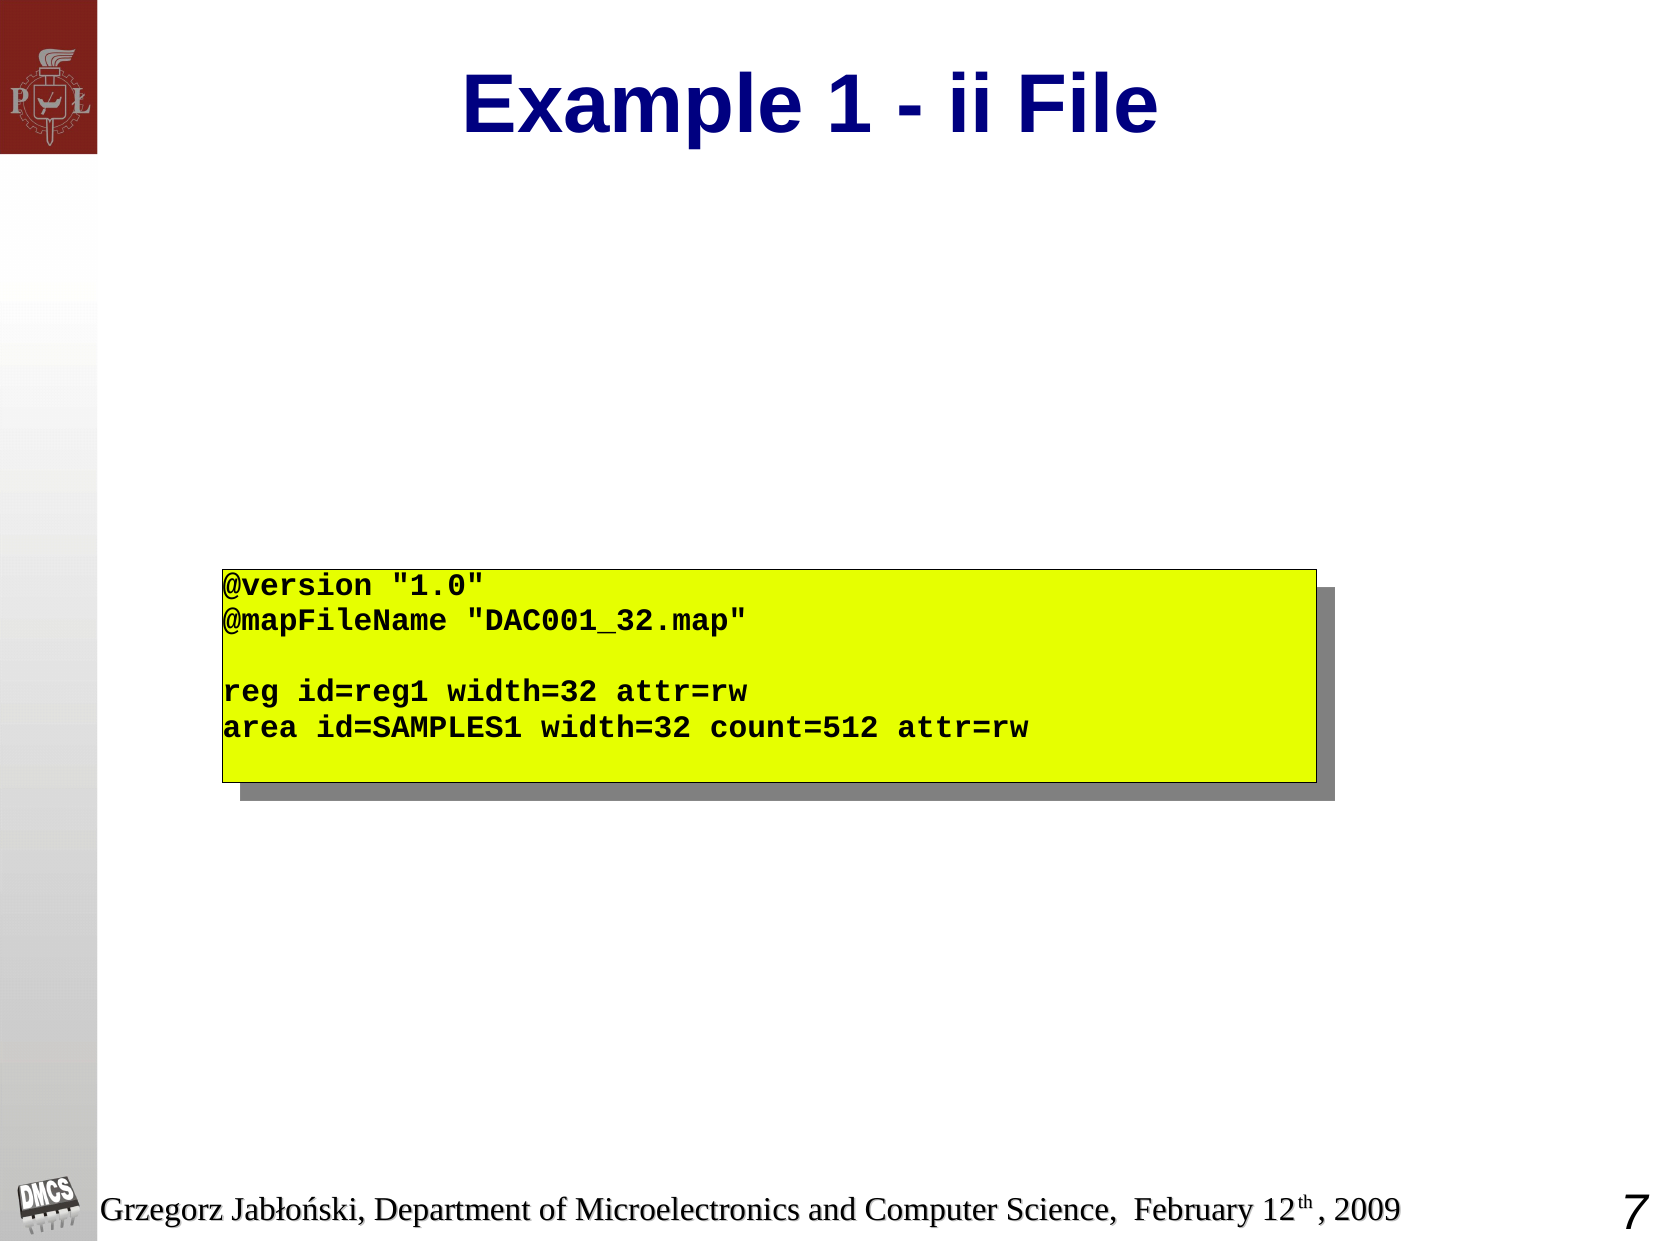

# Example 1 - ii File
@version "1.0"
@mapFileName "DAC001_32.map"
reg id=reg1 width=32 attr=rw
area id=SAMPLES1 width=32 count=512 attr=rw
7